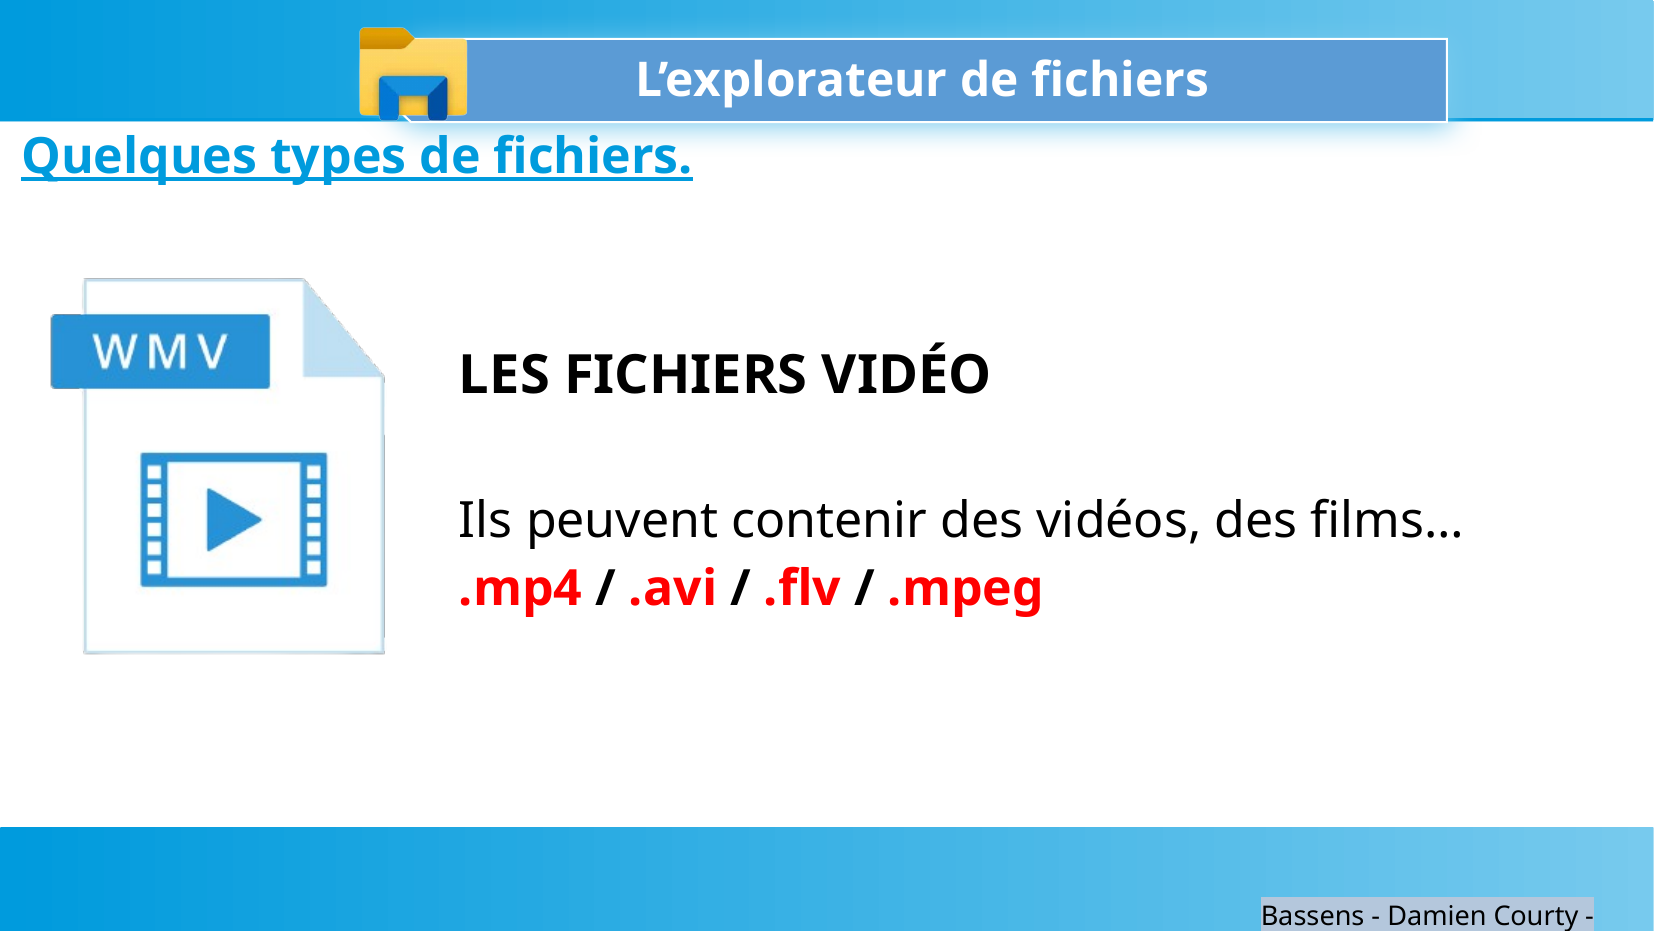

L’explorateur de fichiers
Quelques types de fichiers.
LES FICHIERS VIDÉO
Ils peuvent contenir des vidéos, des films…
.mp4 / .avi / .flv / .mpeg
Bassens - Damien Courty - 2024